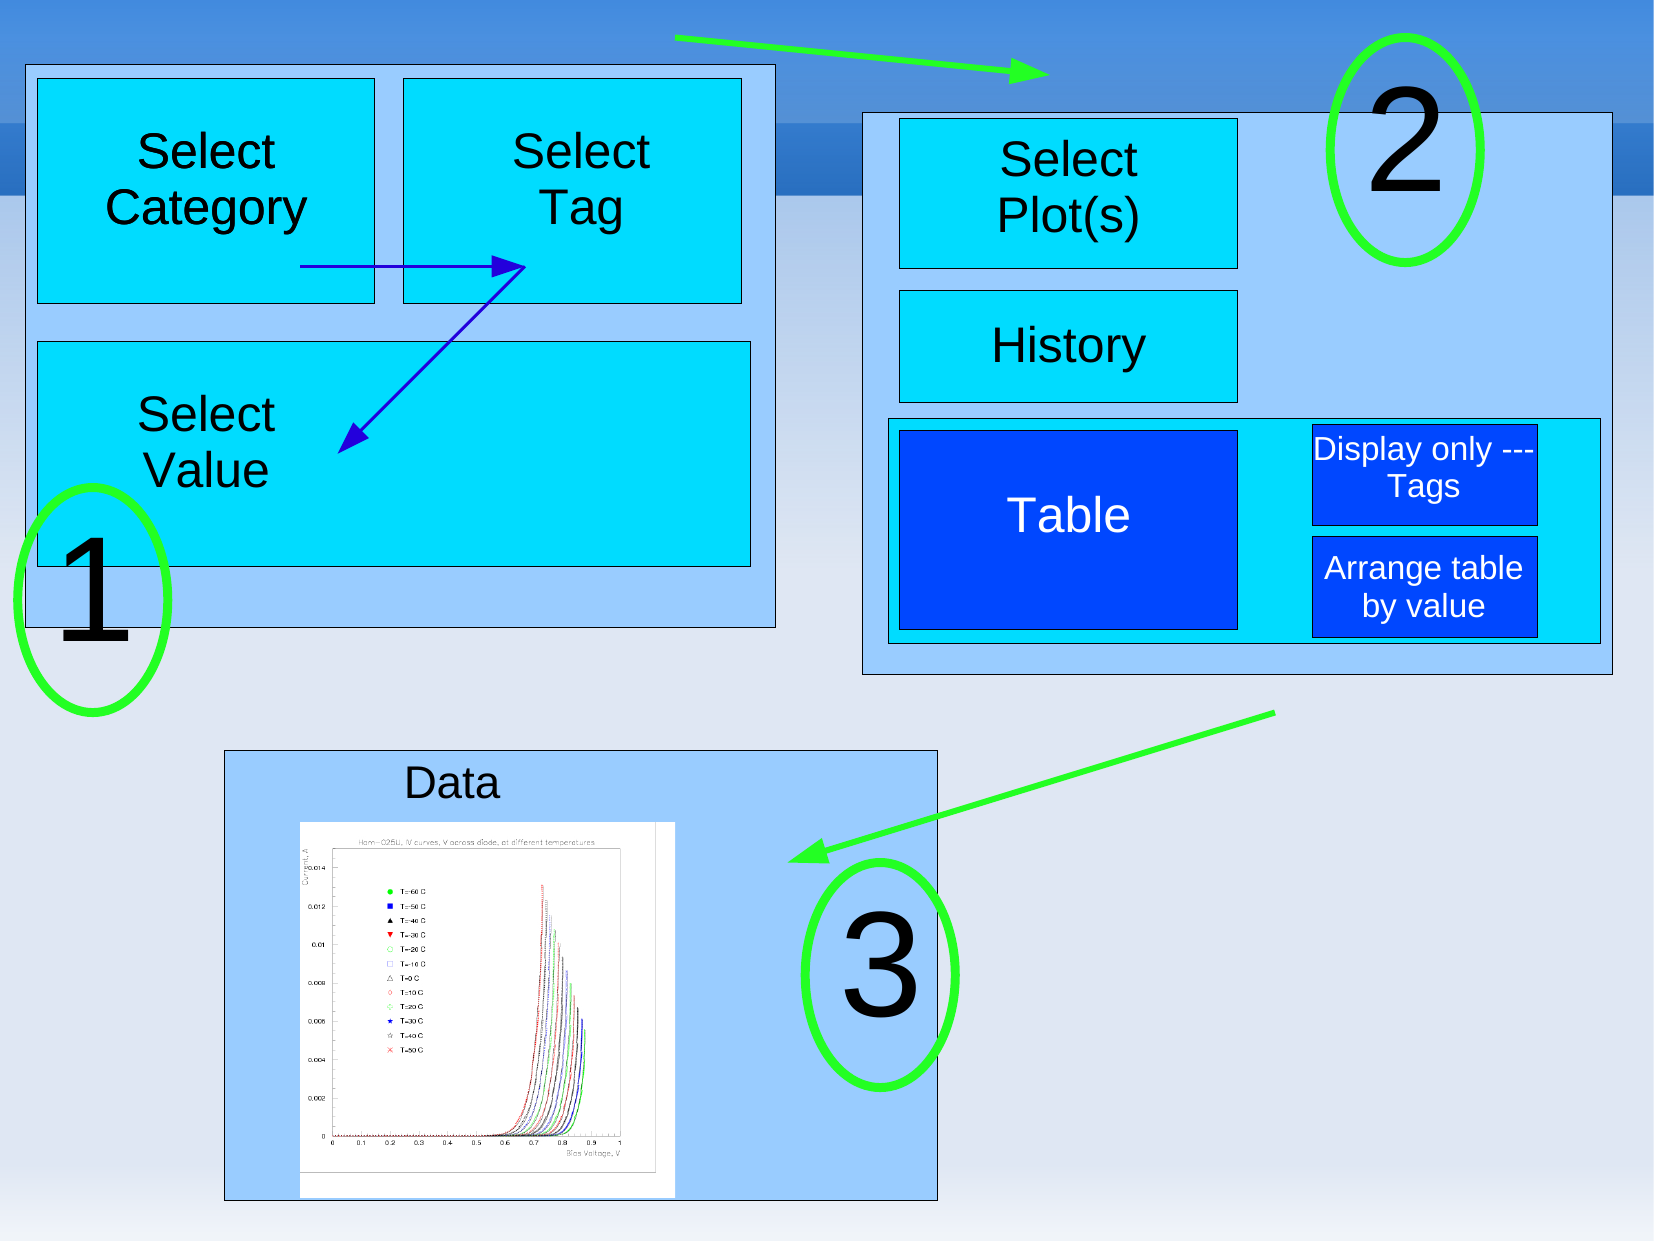

2
Select Category
Select Tag
Select Category
Select Plot(s)
History
Select Value
Display only --- Tags
Table
1
Arrange table by value
Data
3